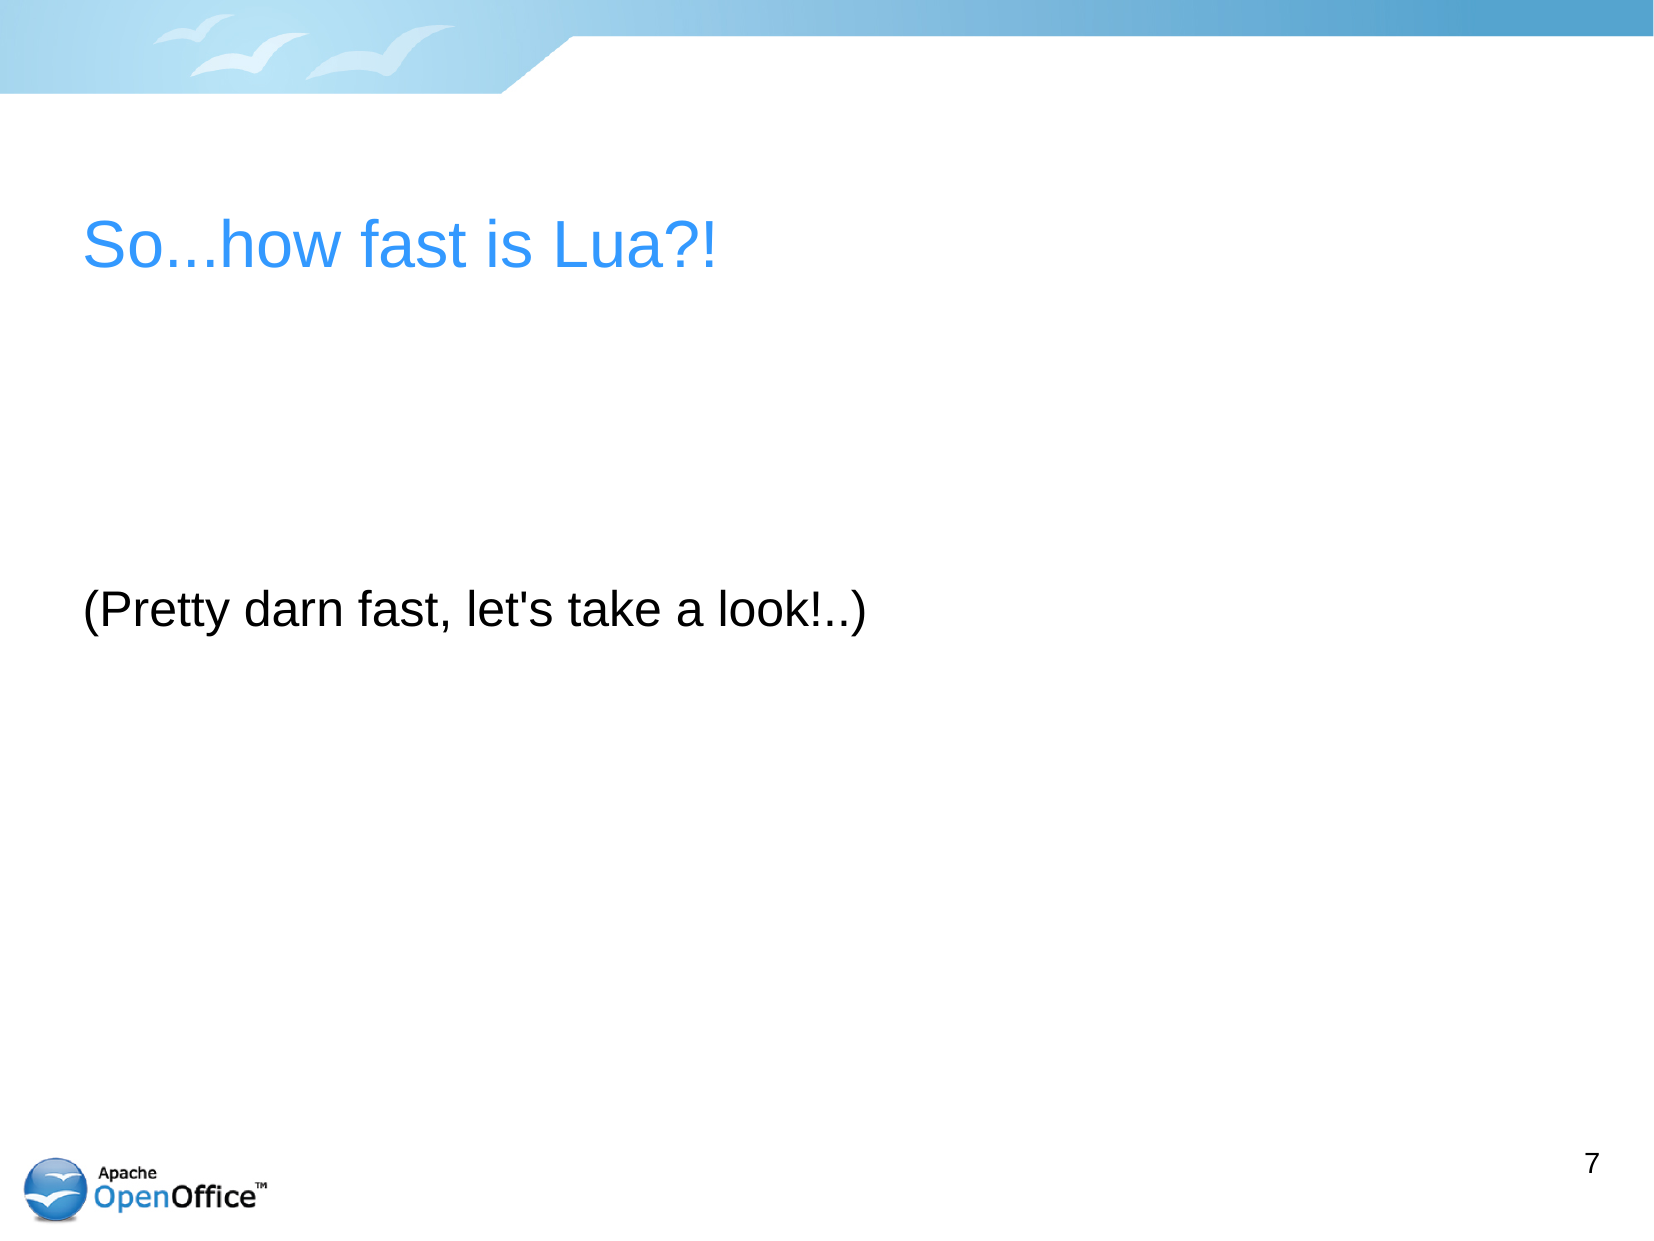

# So...how fast is Lua?! (Pretty darn fast, let's take a look!..)
7